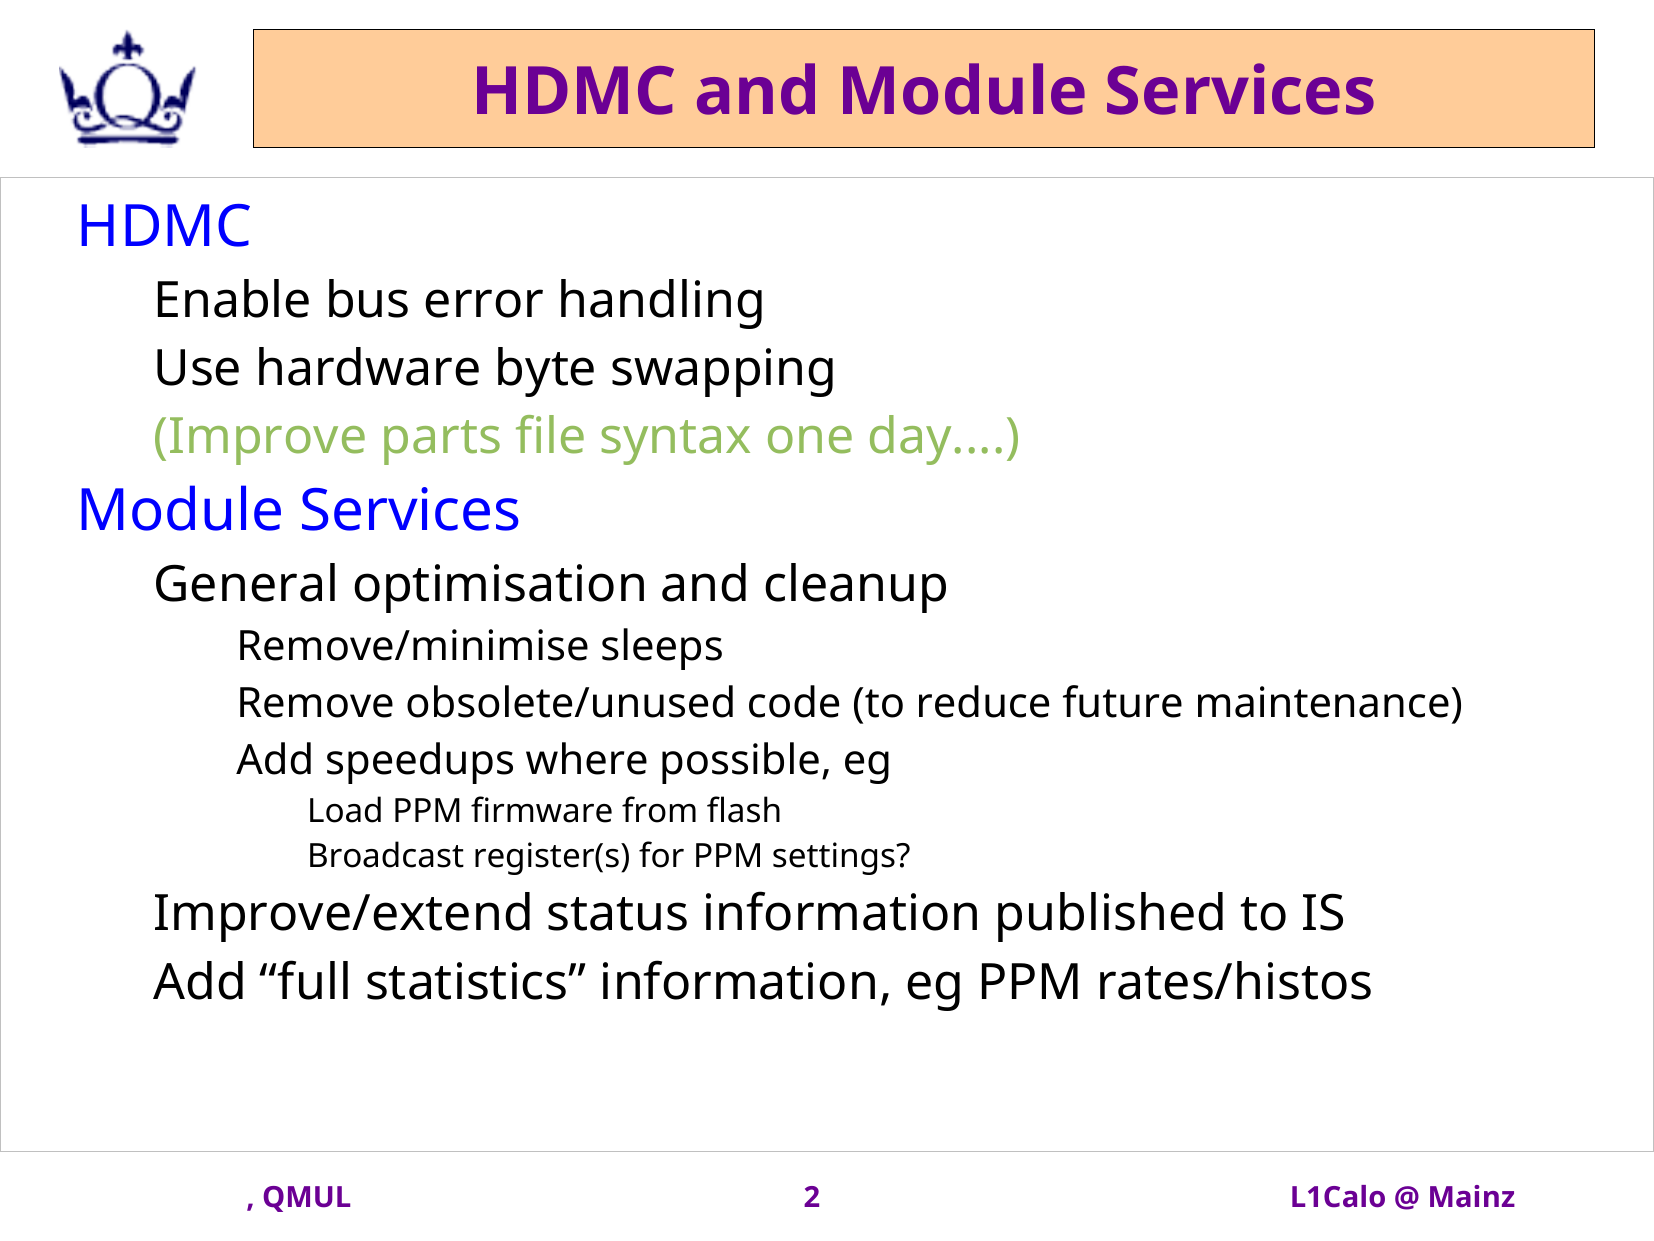

# HDMC and Module Services
HDMC
Enable bus error handling
Use hardware byte swapping
(Improve parts file syntax one day....)
Module Services
General optimisation and cleanup
Remove/minimise sleeps
Remove obsolete/unused code (to reduce future maintenance)
Add speedups where possible, eg
Load PPM firmware from flash
Broadcast register(s) for PPM settings?
Improve/extend status information published to IS
Add “full statistics” information, eg PPM rates/histos